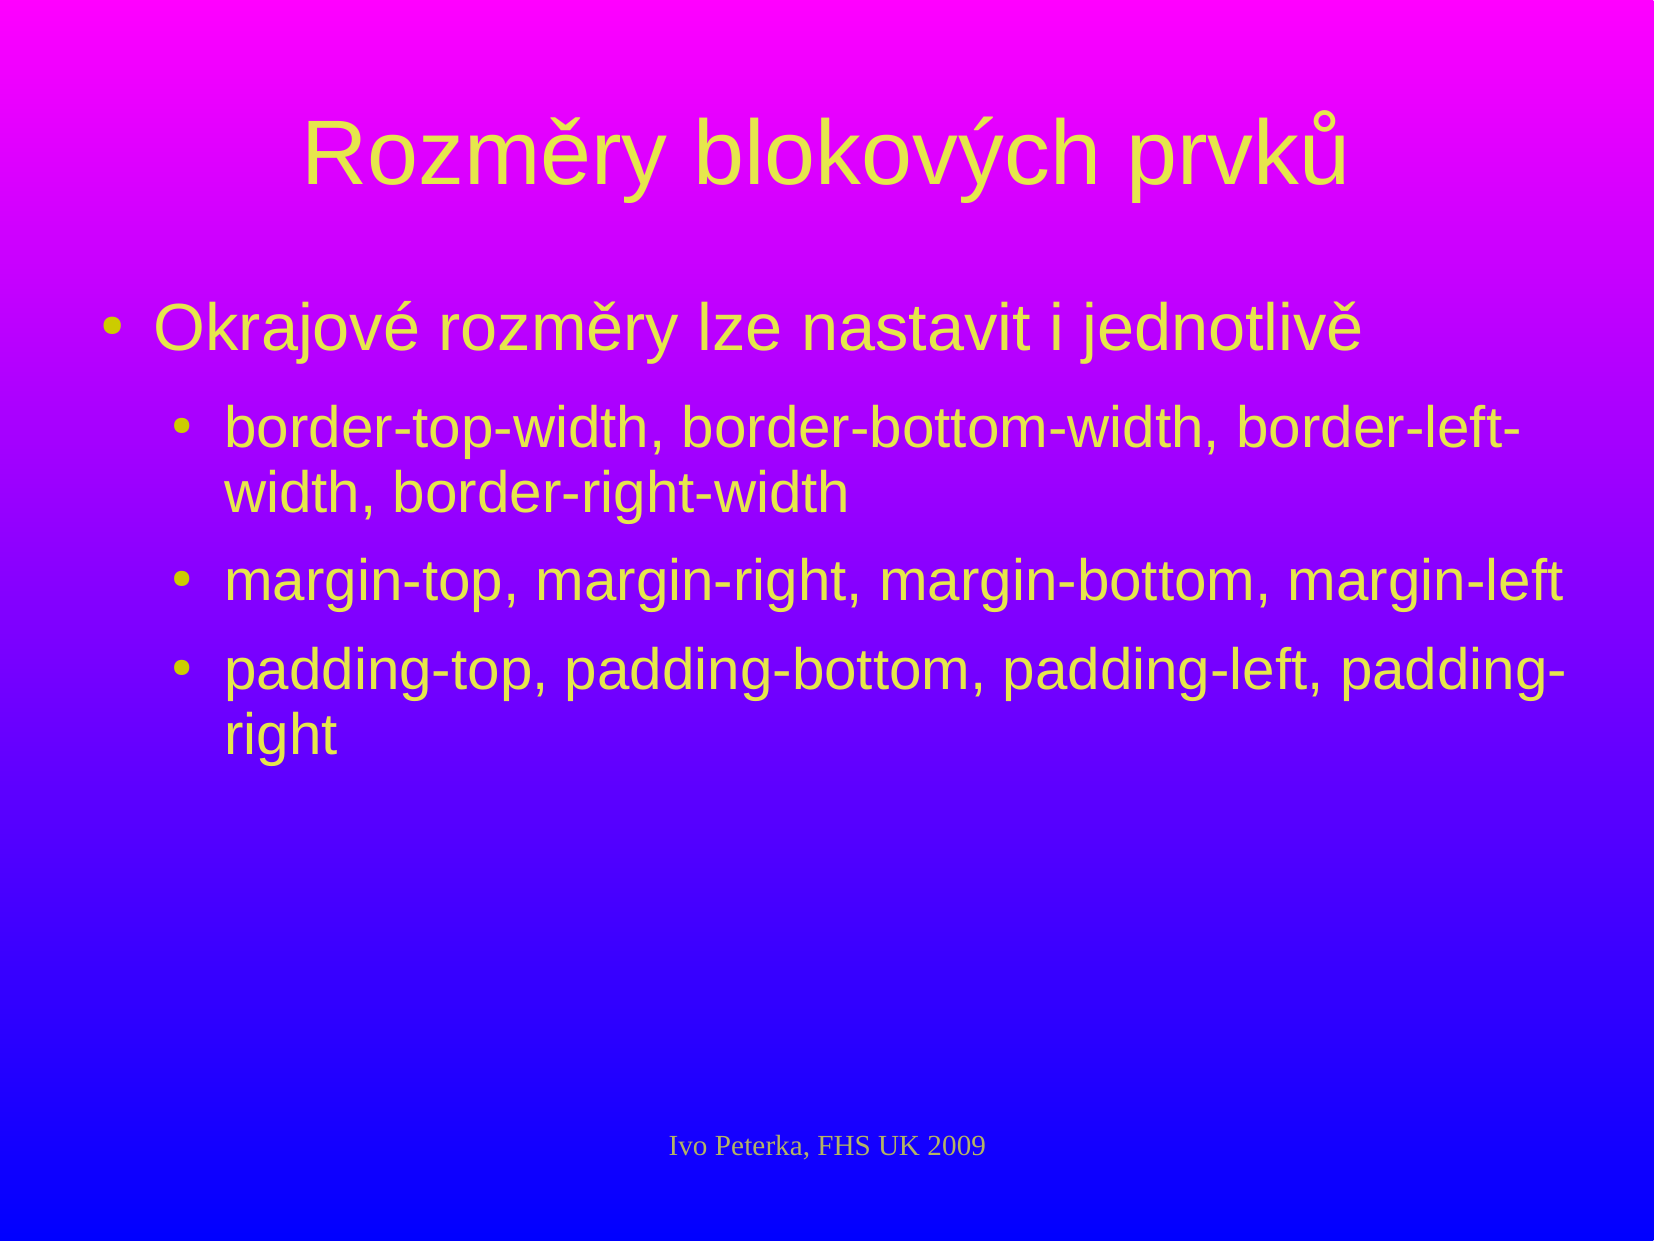

# Rozměry blokových prvků
Okrajové rozměry lze nastavit i jednotlivě
border-top-width, border-bottom-width, border-left-width, border-right-width
margin-top, margin-right, margin-bottom, margin-left
padding-top, padding-bottom, padding-left, padding-right